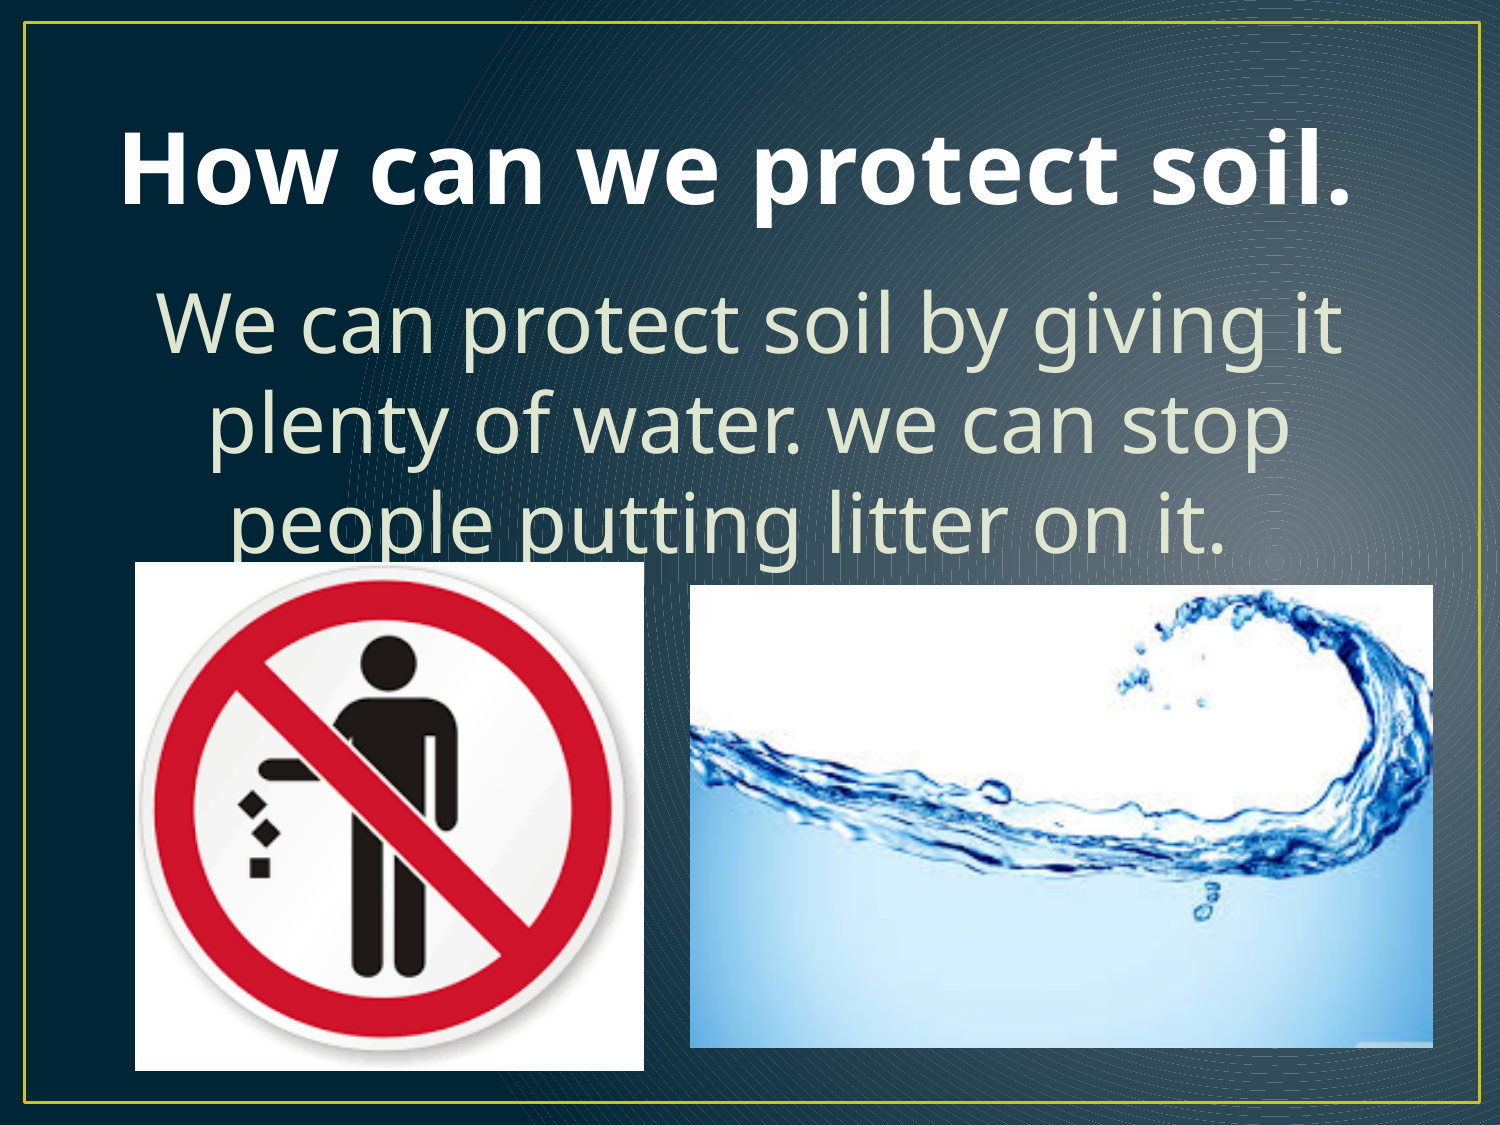

# How can we protect soil.
We can protect soil by giving it plenty of water. we can stop people putting litter on it.